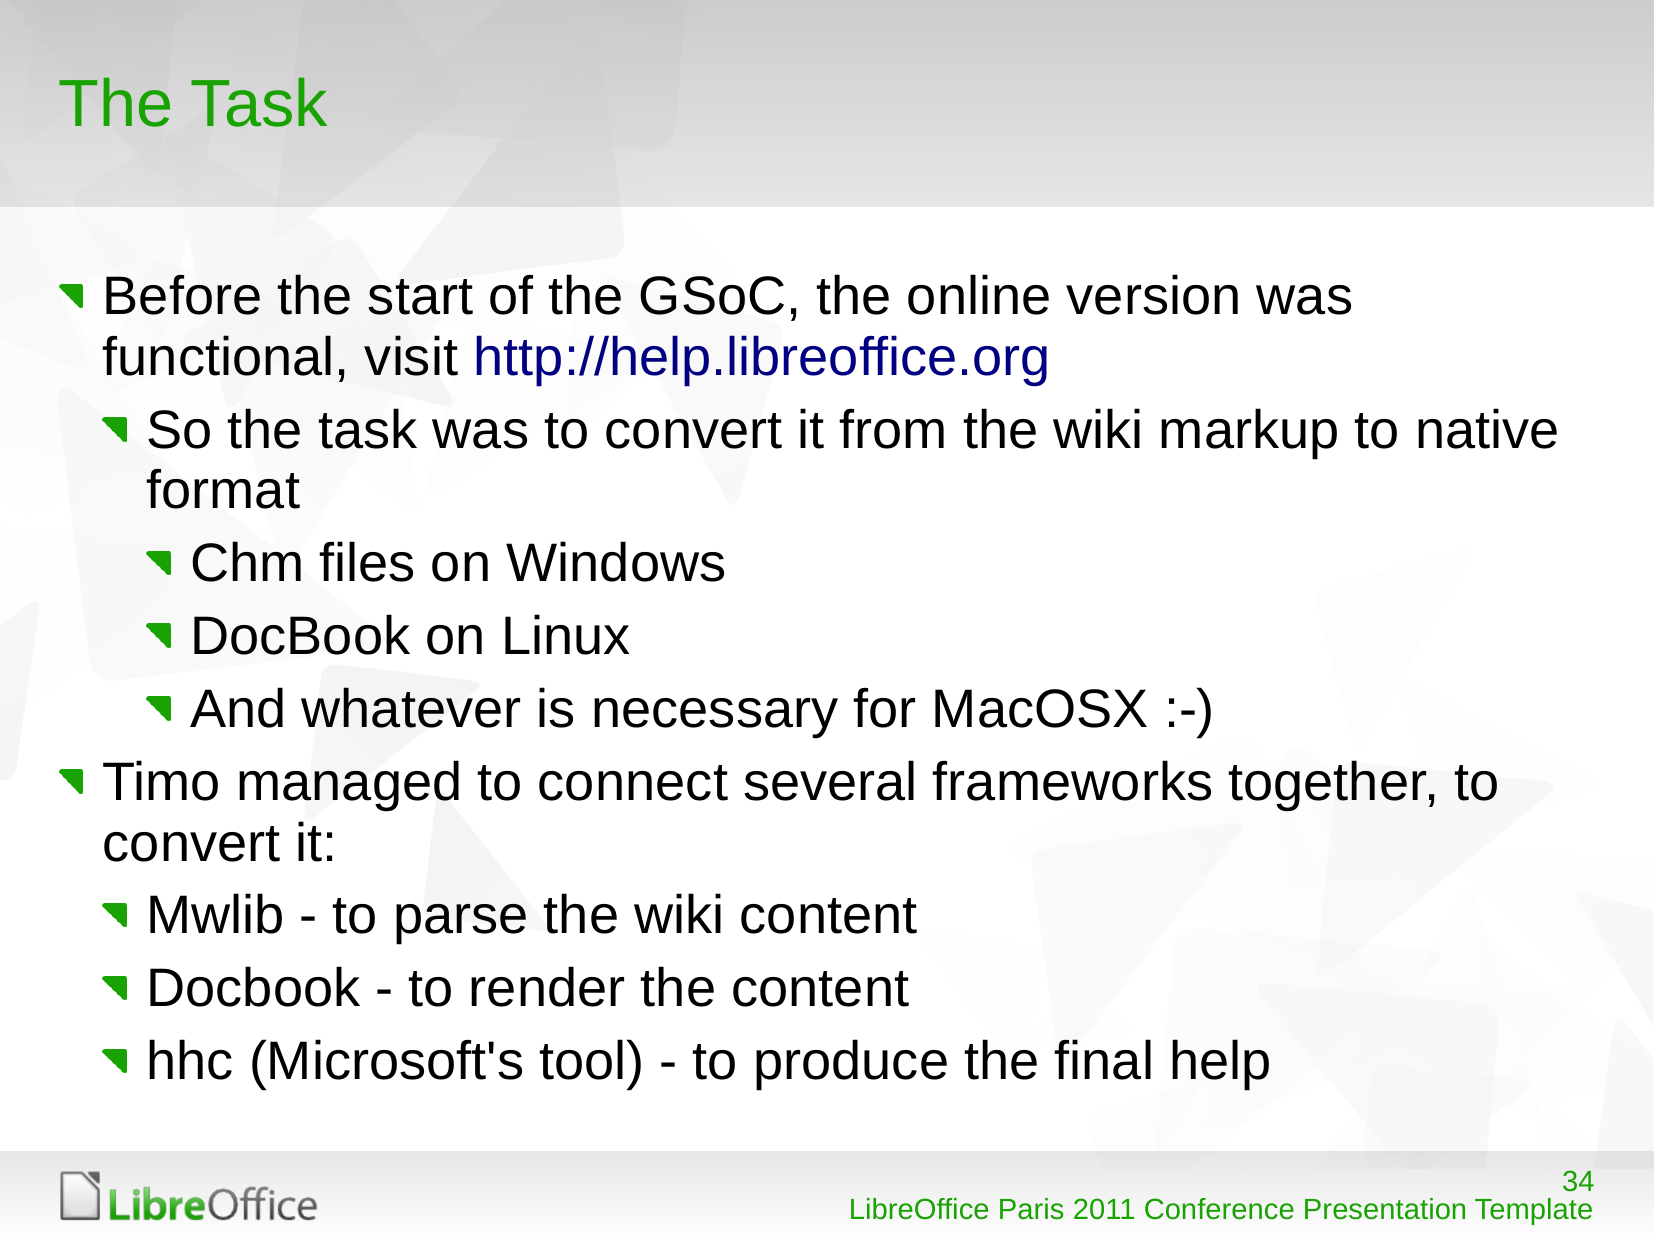

# The Task
Before the start of the GSoC, the online version was functional, visit http://help.libreoffice.org
So the task was to convert it from the wiki markup to native format
Chm files on Windows
DocBook on Linux
And whatever is necessary for MacOSX :-)
Timo managed to connect several frameworks together, to convert it:
Mwlib - to parse the wiki content
Docbook - to render the content
hhc (Microsoft's tool) - to produce the final help
34
LibreOffice Paris 2011 Conference Presentation Template